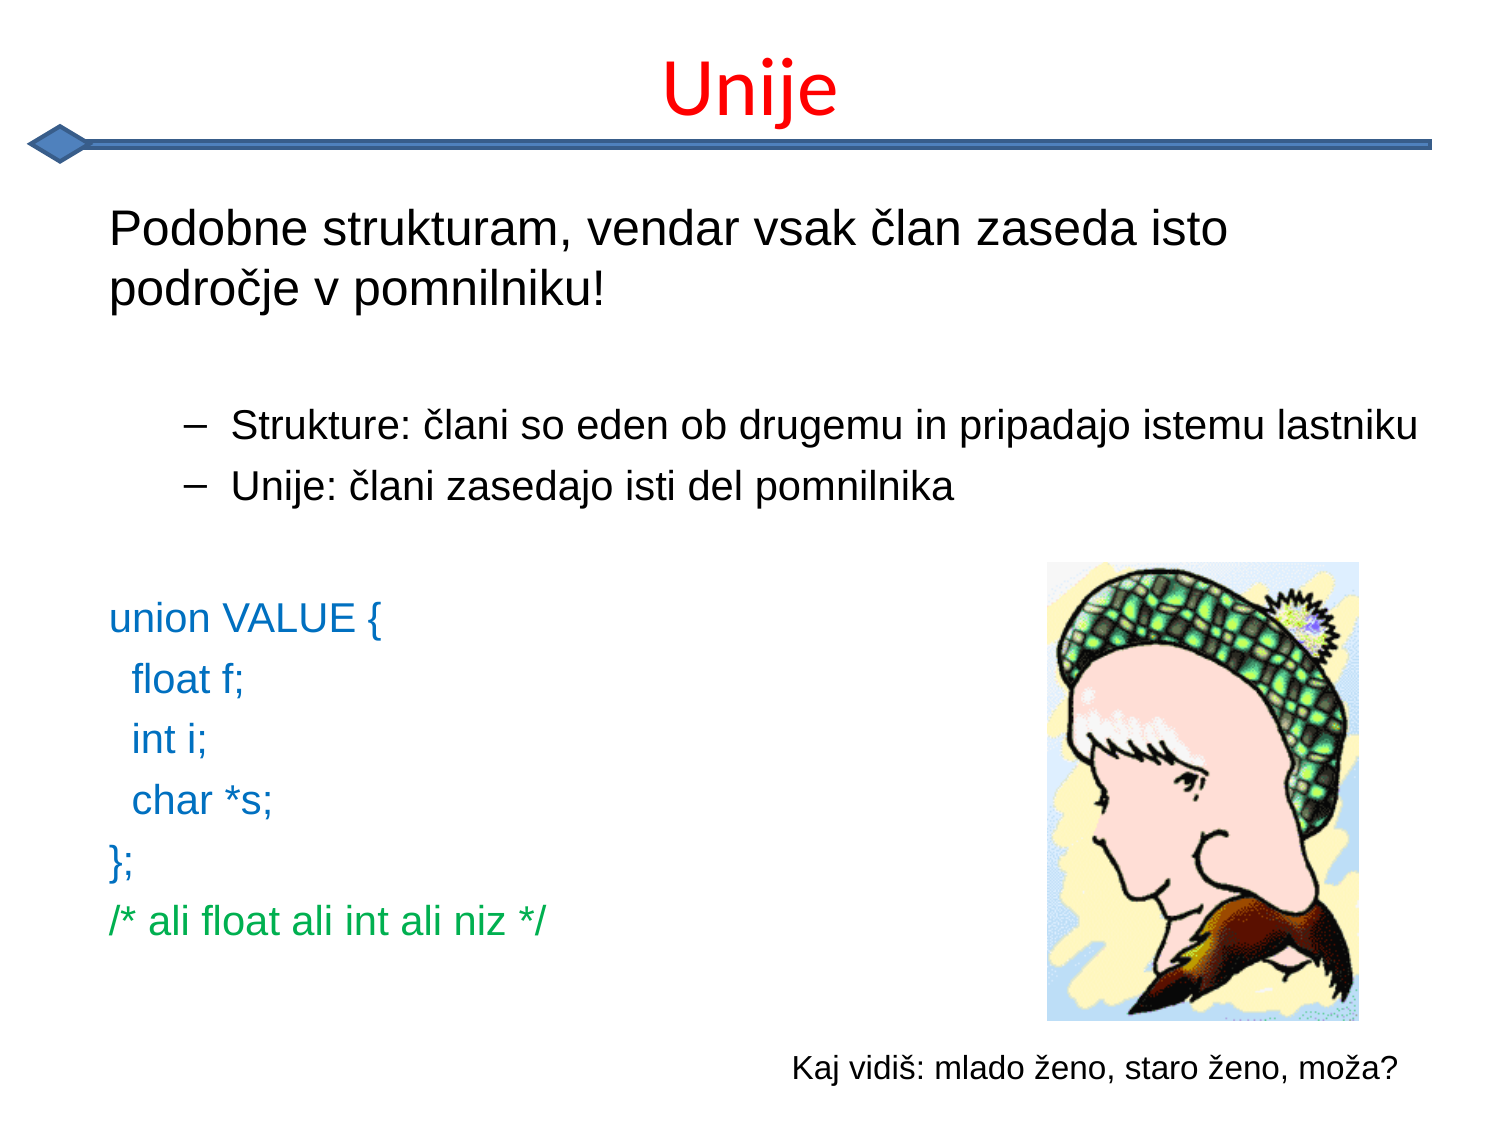

# Unije
Podobne strukturam, vendar vsak član zaseda isto področje v pomnilniku!
Strukture: člani so eden ob drugemu in pripadajo istemu lastniku
Unije: člani zasedajo isti del pomnilnika
union VALUE {
 float f;
 int i;
 char *s;
};
/* ali float ali int ali niz */
Kaj vidiš: mlado ženo, staro ženo, moža?